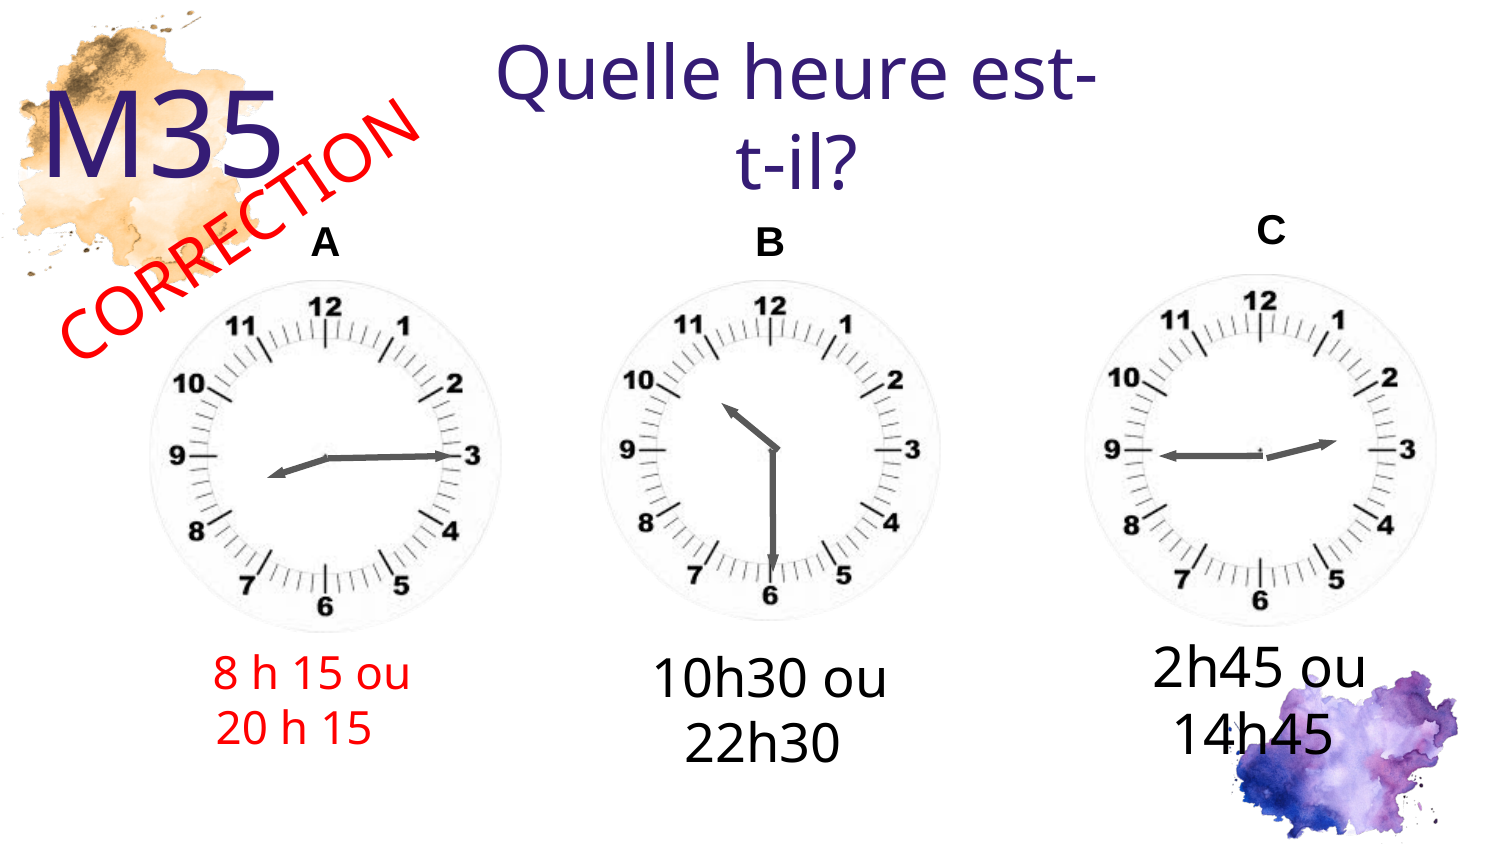

Quelle heure est-t-il?
M35
CORRECTION
C
A
B
2h45 ou 14h45
 8 h 15 ou 20 h 15
10h30 ou 22h30